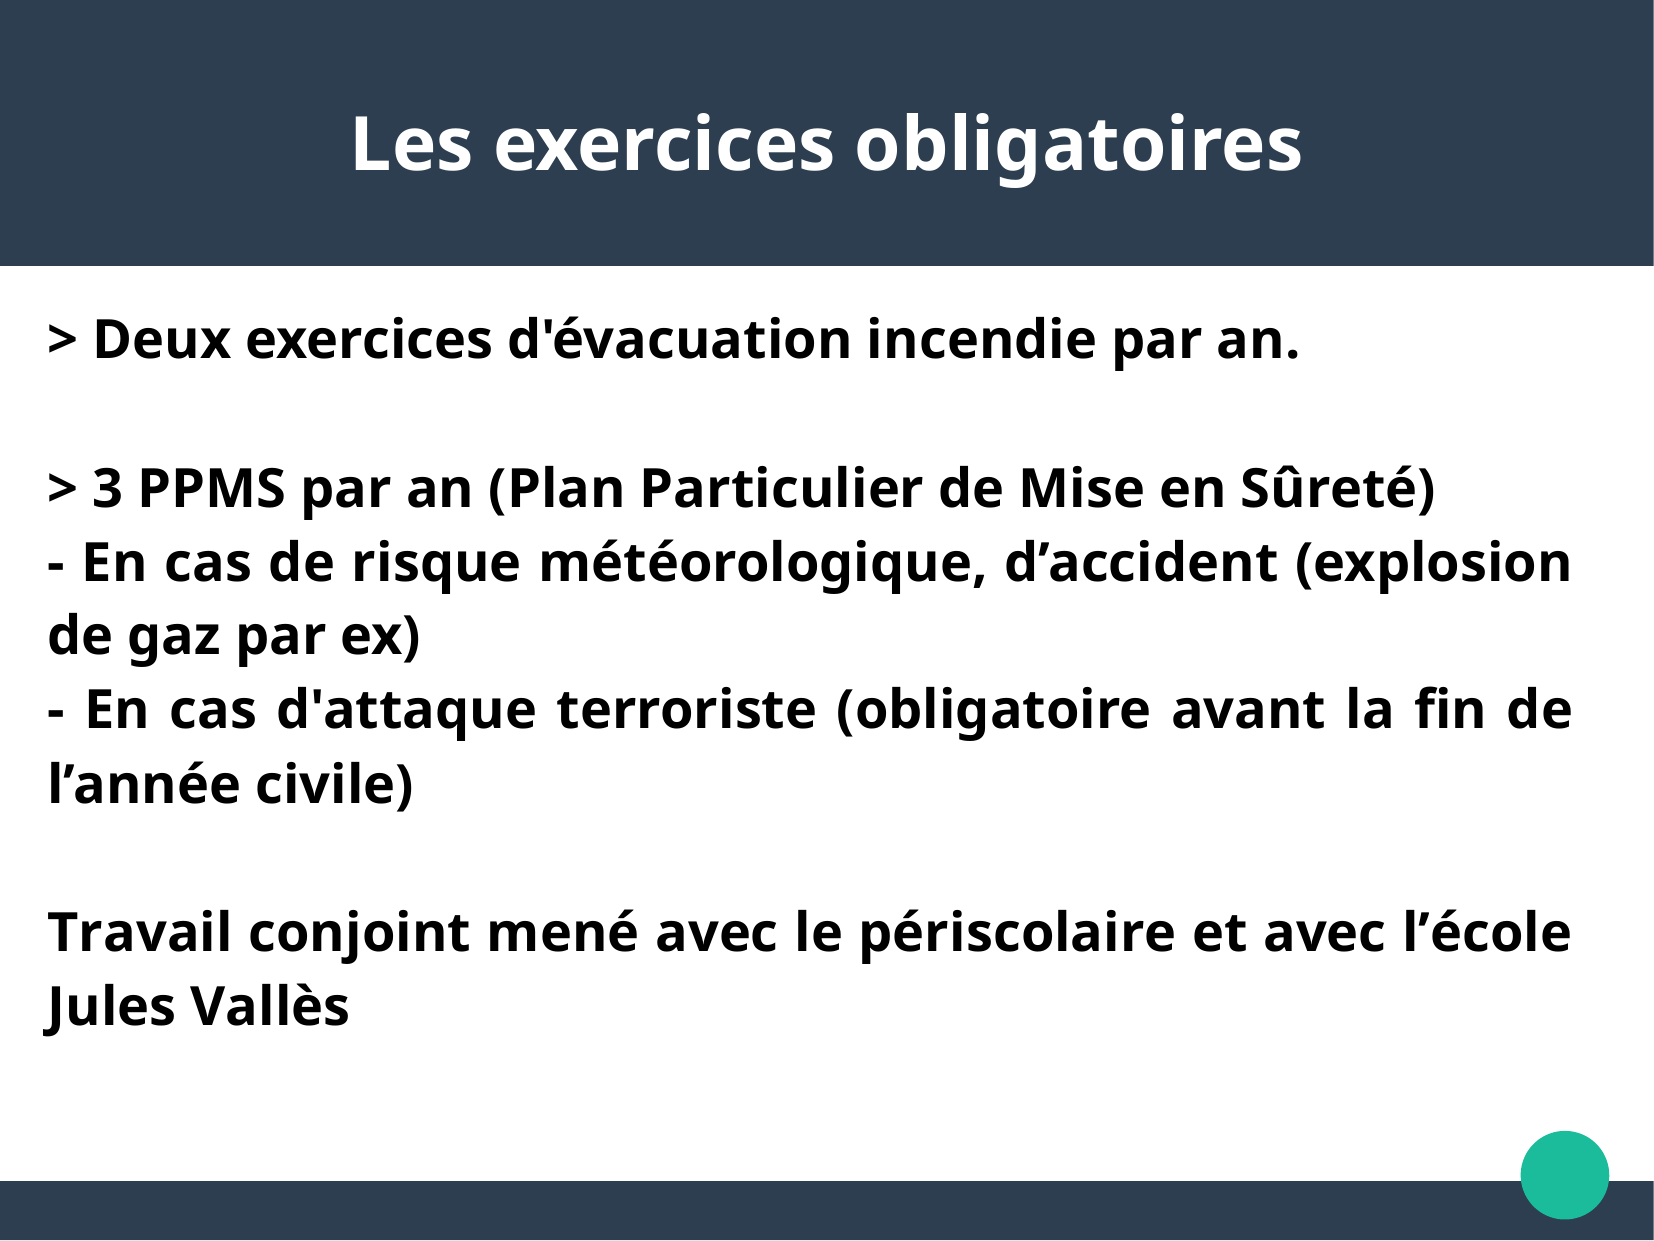

# Les exercices obligatoires
> Deux exercices d'évacuation incendie par an.
> 3 PPMS par an (Plan Particulier de Mise en Sûreté)
- En cas de risque météorologique, d’accident (explosion de gaz par ex)
- En cas d'attaque terroriste (obligatoire avant la fin de l’année civile)
Travail conjoint mené avec le périscolaire et avec l’école Jules Vallès